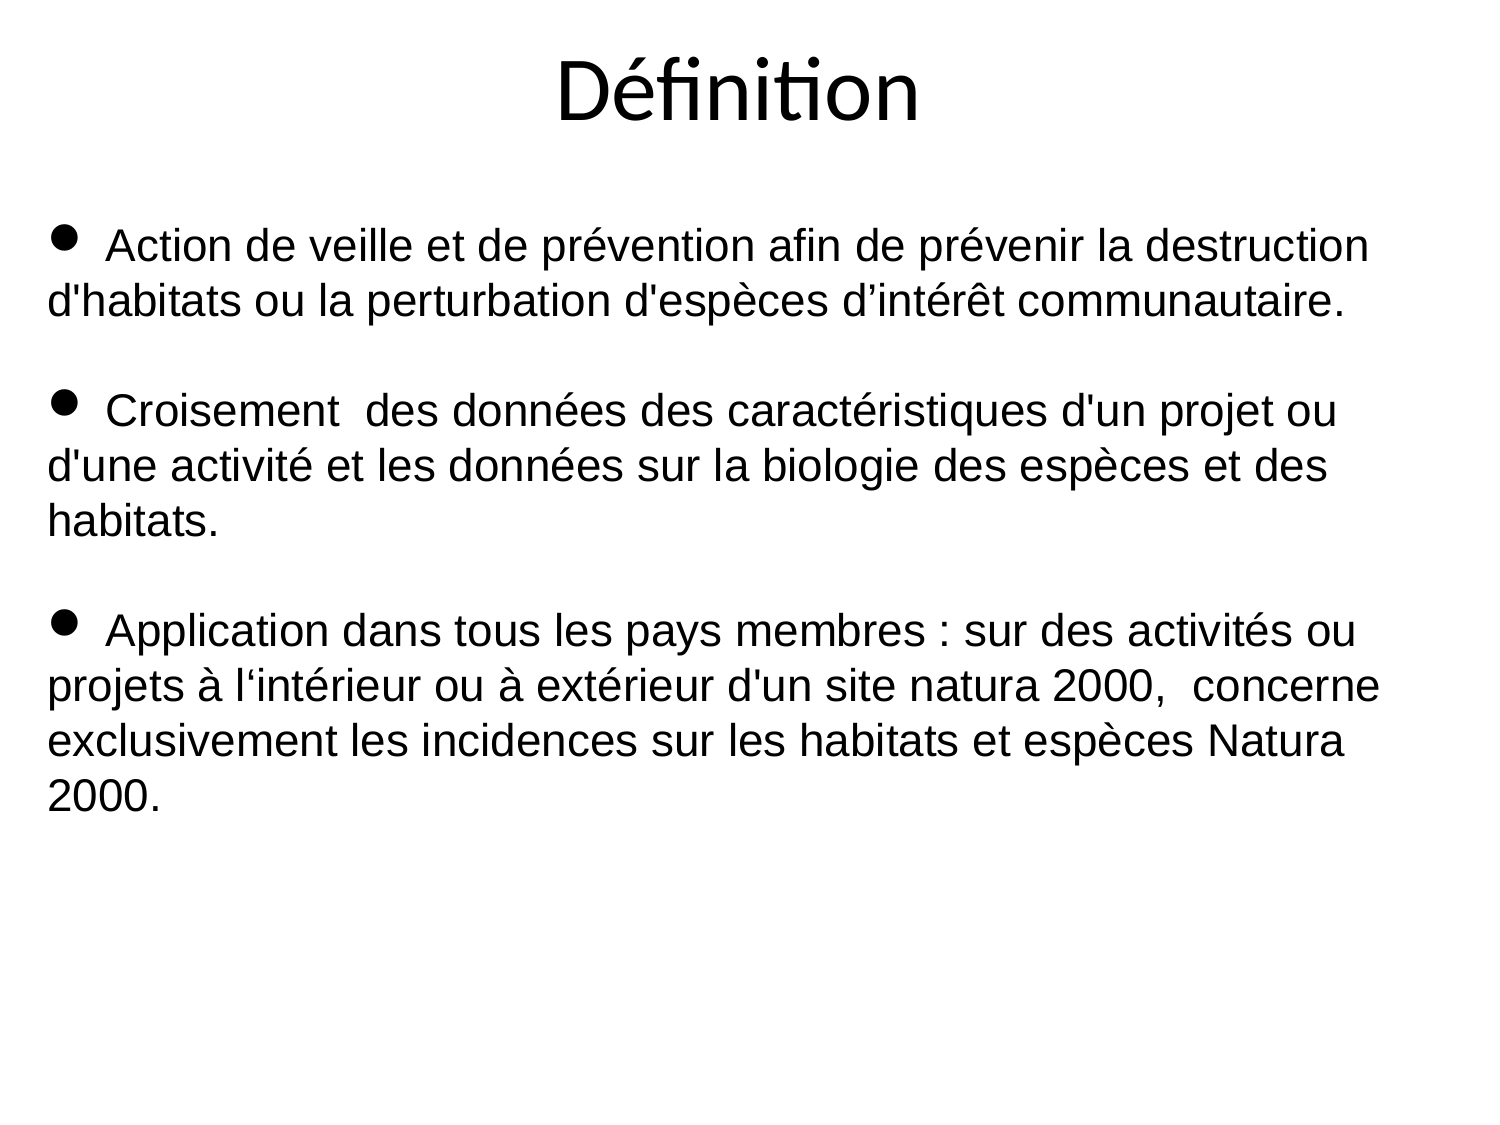

Définition
 Action de veille et de prévention afin de prévenir la destruction d'habitats ou la perturbation d'espèces d’intérêt communautaire.
 Croisement des données des caractéristiques d'un projet ou d'une activité et les données sur la biologie des espèces et des habitats.
 Application dans tous les pays membres : sur des activités ou projets à l‘intérieur ou à extérieur d'un site natura 2000, concerne exclusivement les incidences sur les habitats et espèces Natura 2000.